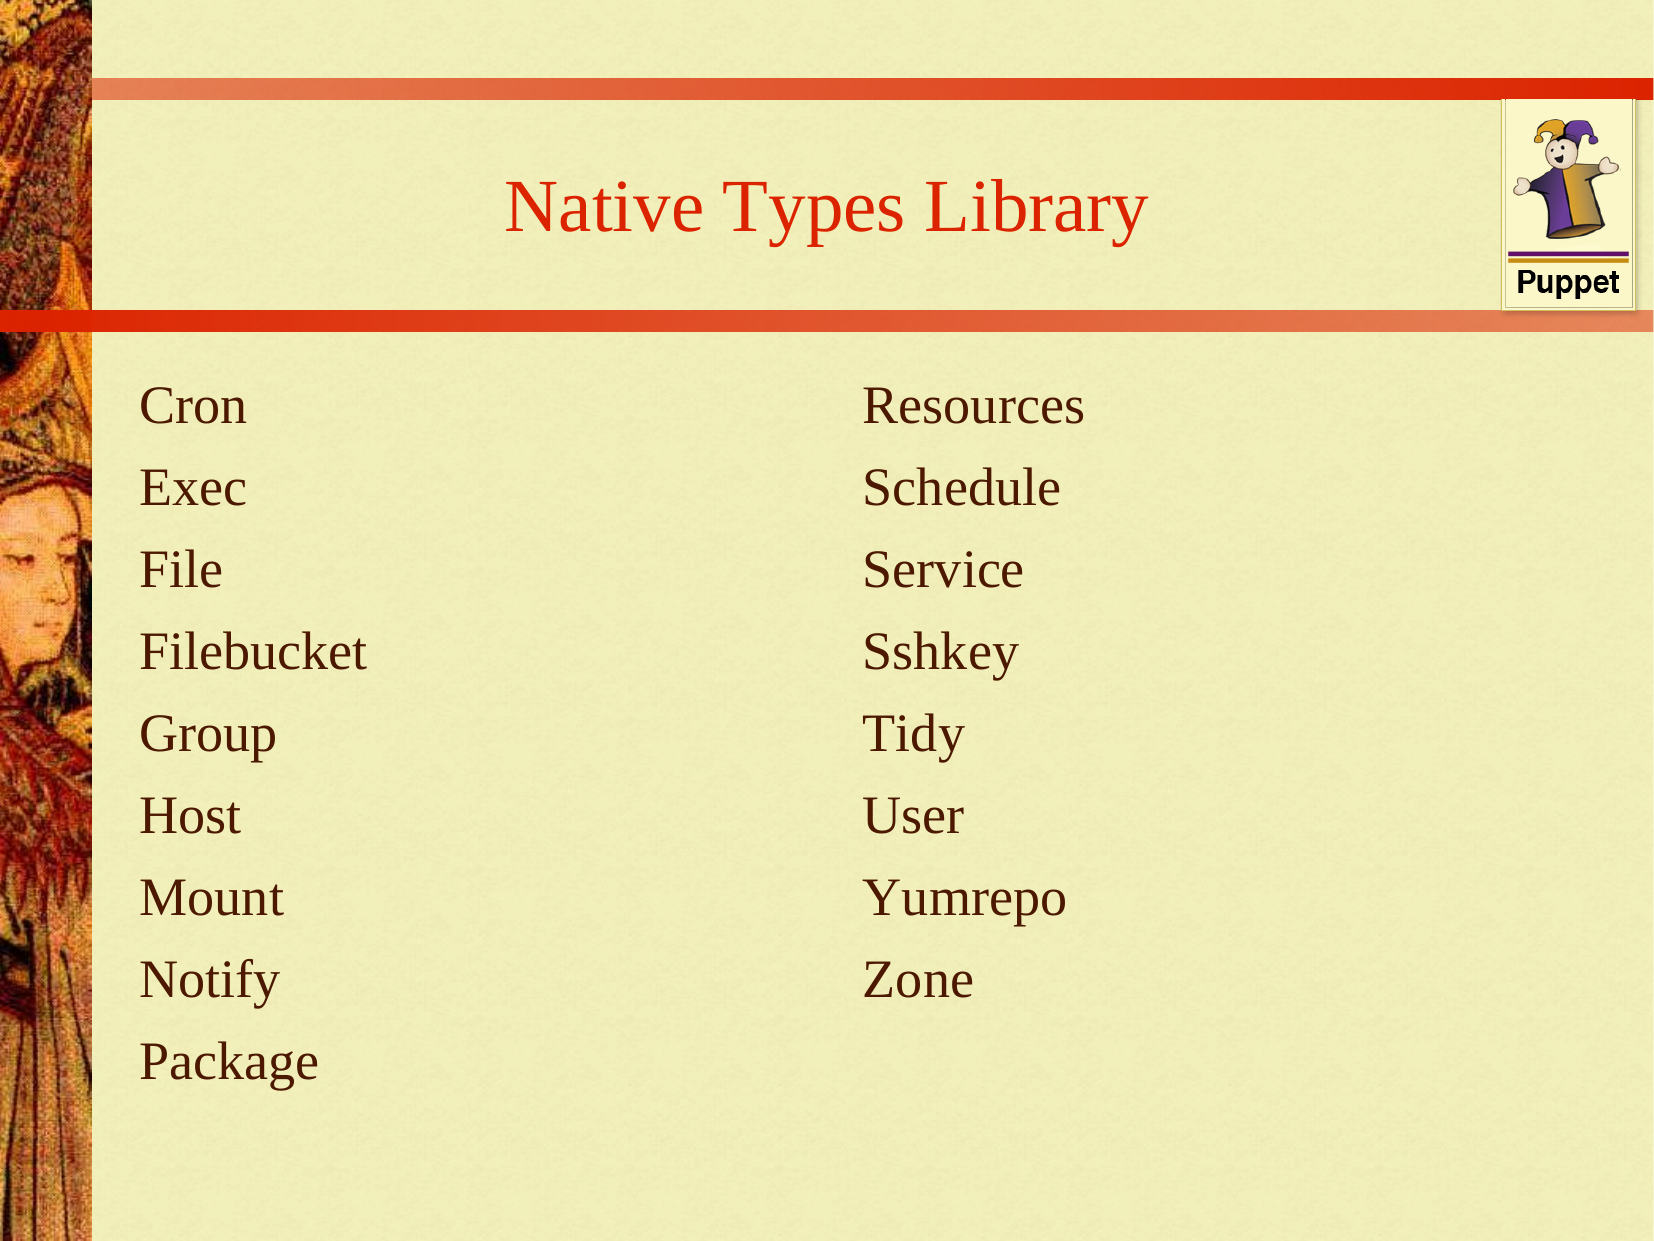

# Native Types Library
Cron
Exec
File
Filebucket
Group
Host
Mount
Notify
Package
Resources
Schedule
Service
Sshkey
Tidy
User
Yumrepo
Zone